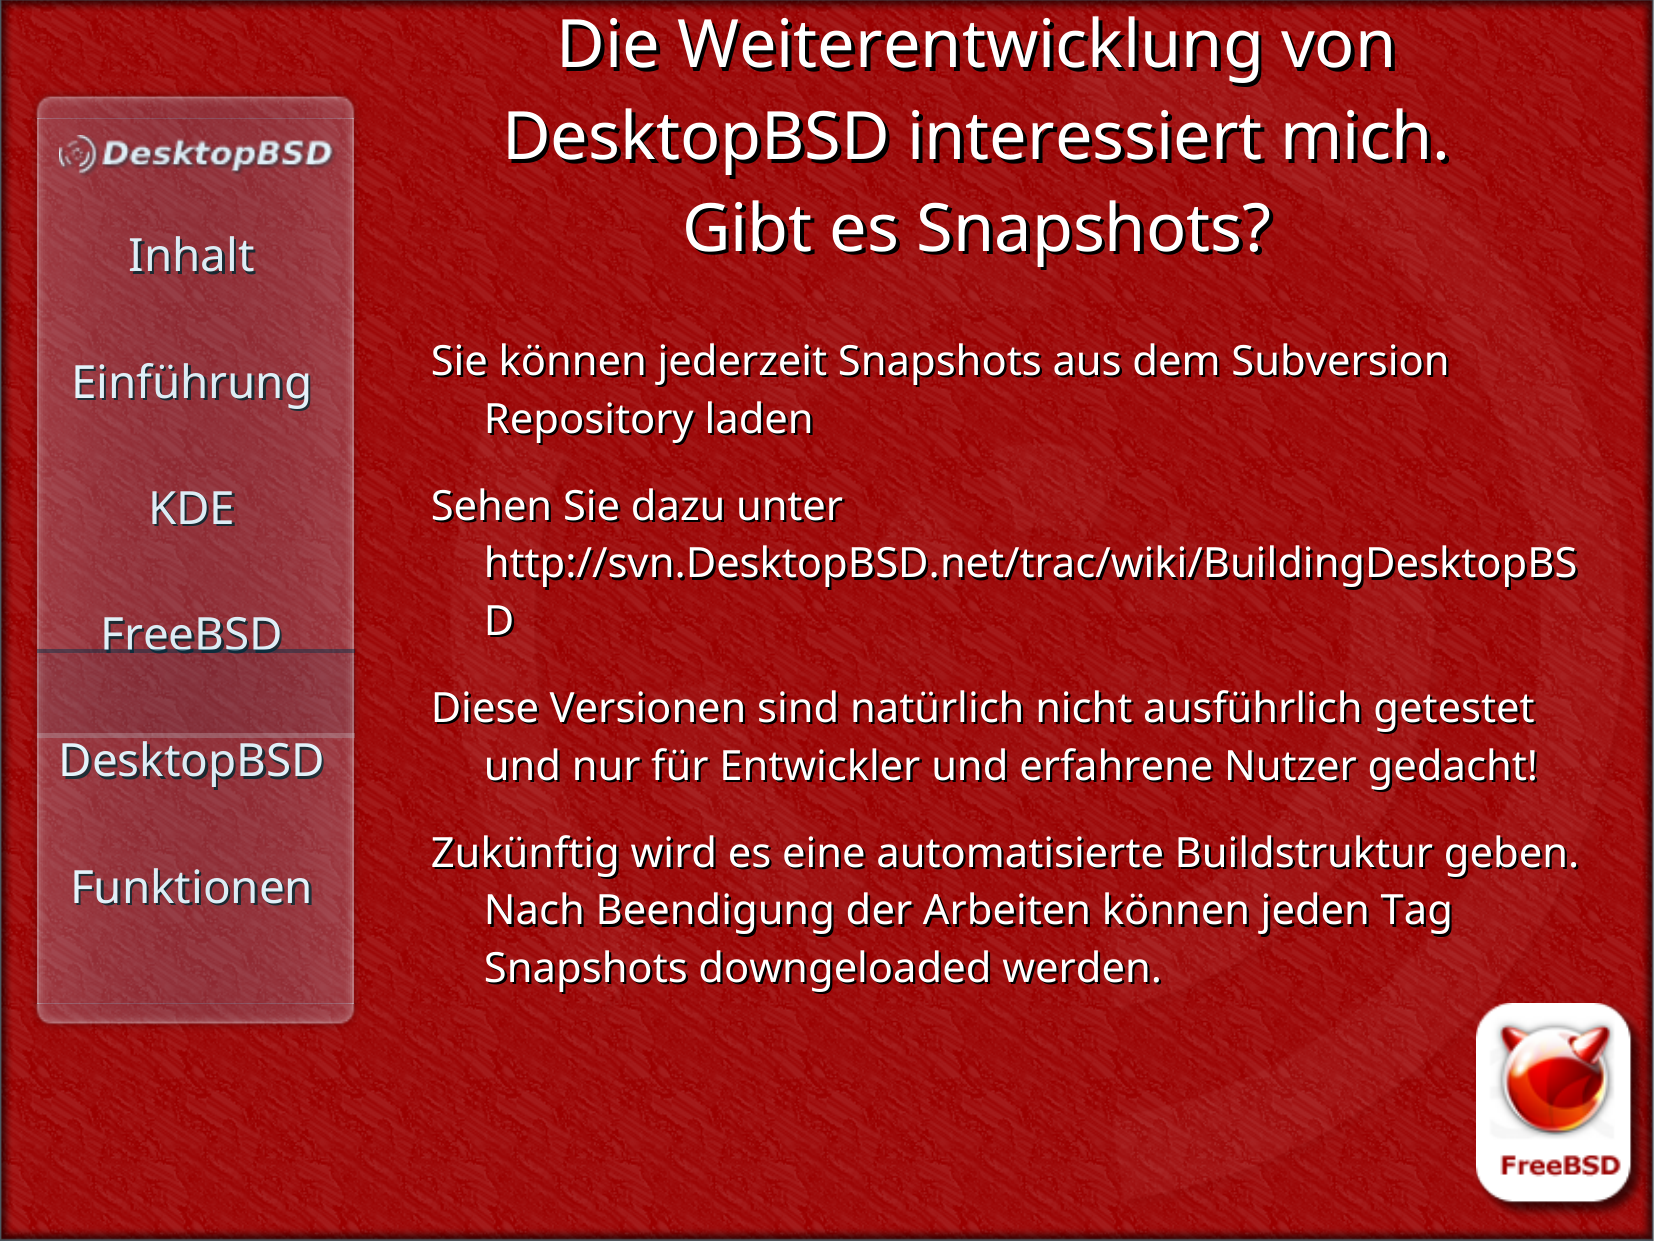

# Die Weiterentwicklung von DesktopBSD interessiert mich. Gibt es Snapshots?
Sie können jederzeit Snapshots aus dem Subversion Repository laden
Sehen Sie dazu unter
http://svn.DesktopBSD.net/trac/wiki/BuildingDesktopBSD
Diese Versionen sind natürlich nicht ausführlich getestet und nur für Entwickler und erfahrene Nutzer gedacht!
Zukünftig wird es eine automatisierte Buildstruktur geben. Nach Beendigung der Arbeiten können jeden Tag Snapshots downgeloaded werden.